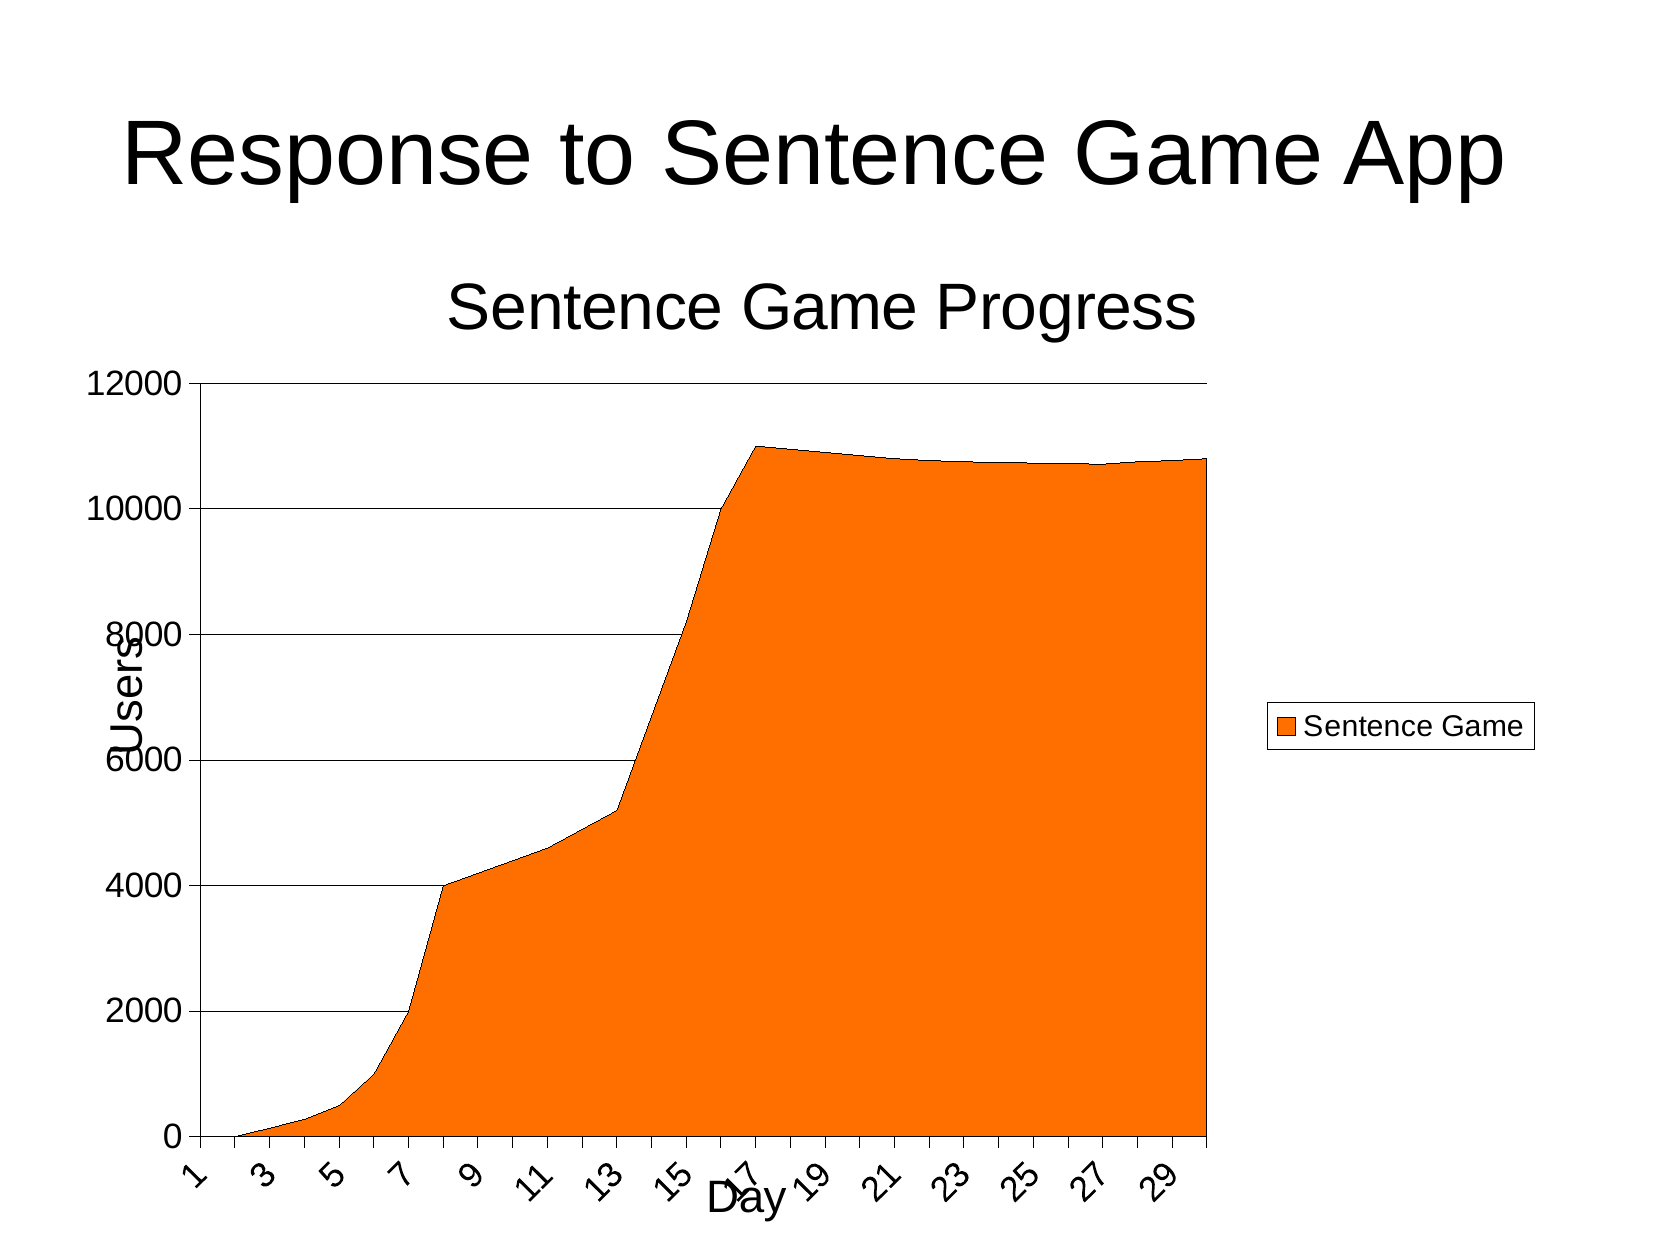

# Response to Sentence Game App
### Chart: Sentence Game Progress
| Category | Sentence Game |
|---|---|
| 1 | 5.0 |
| 2 | 5.0 |
| 3 | 140.0 |
| 4 | 280.0 |
| 5 | 500.0 |
| 6 | 1000.0 |
| 7 | 2000.0 |
| 8 | 4000.0 |
| 9 | 4200.0 |
| 10 | 4400.0 |
| 11 | 4600.0 |
| 12 | 4900.0 |
| 13 | 5200.0 |
| 14 | 6700.0 |
| 15 | 8200.0 |
| 16 | 10000.0 |
| 17 | 11000.0 |
| 18 | 10950.0 |
| 19 | 10900.0 |
| 20 | 10850.0 |
| 21 | 10800.0 |
| 22 | 10770.0 |
| 23 | 10750.0 |
| 24 | 10740.0 |
| 25 | 10730.0 |
| 26 | 10720.0 |
| 27 | 10712.0 |
| 28 | 10750.0 |
| 29 | 10770.0 |
| 30 | 10800.0 |